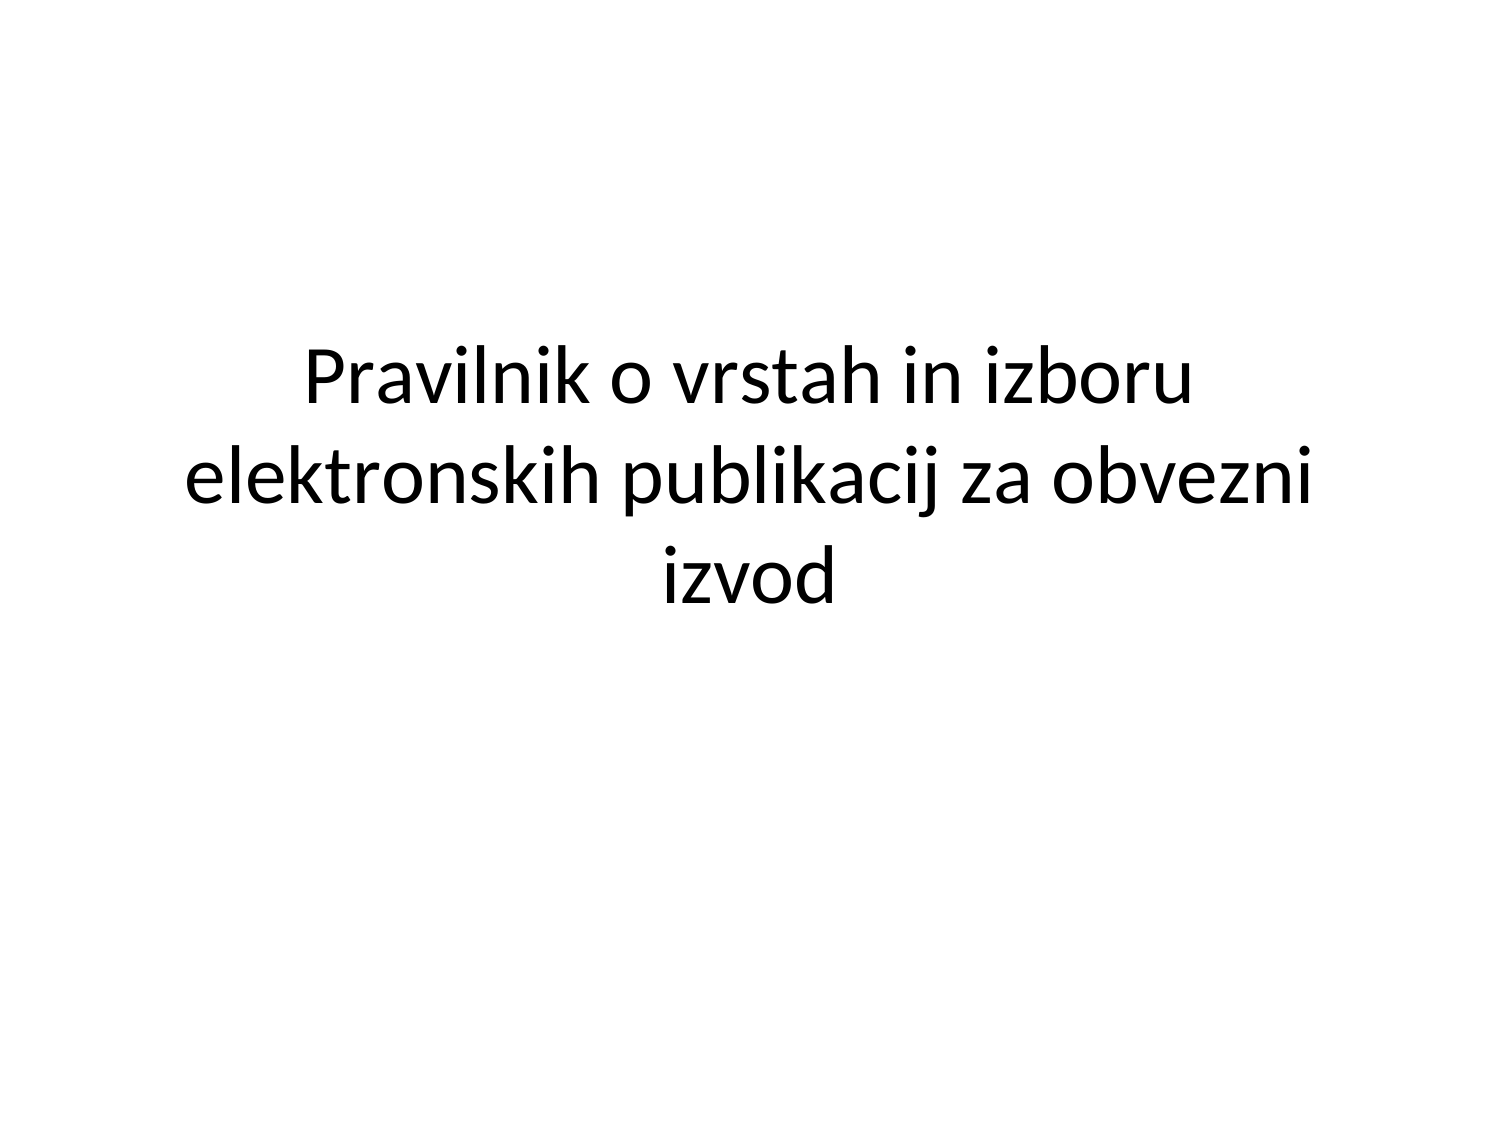

# Pravilnik o vrstah in izboru elektronskih publikacij za obvezni izvod